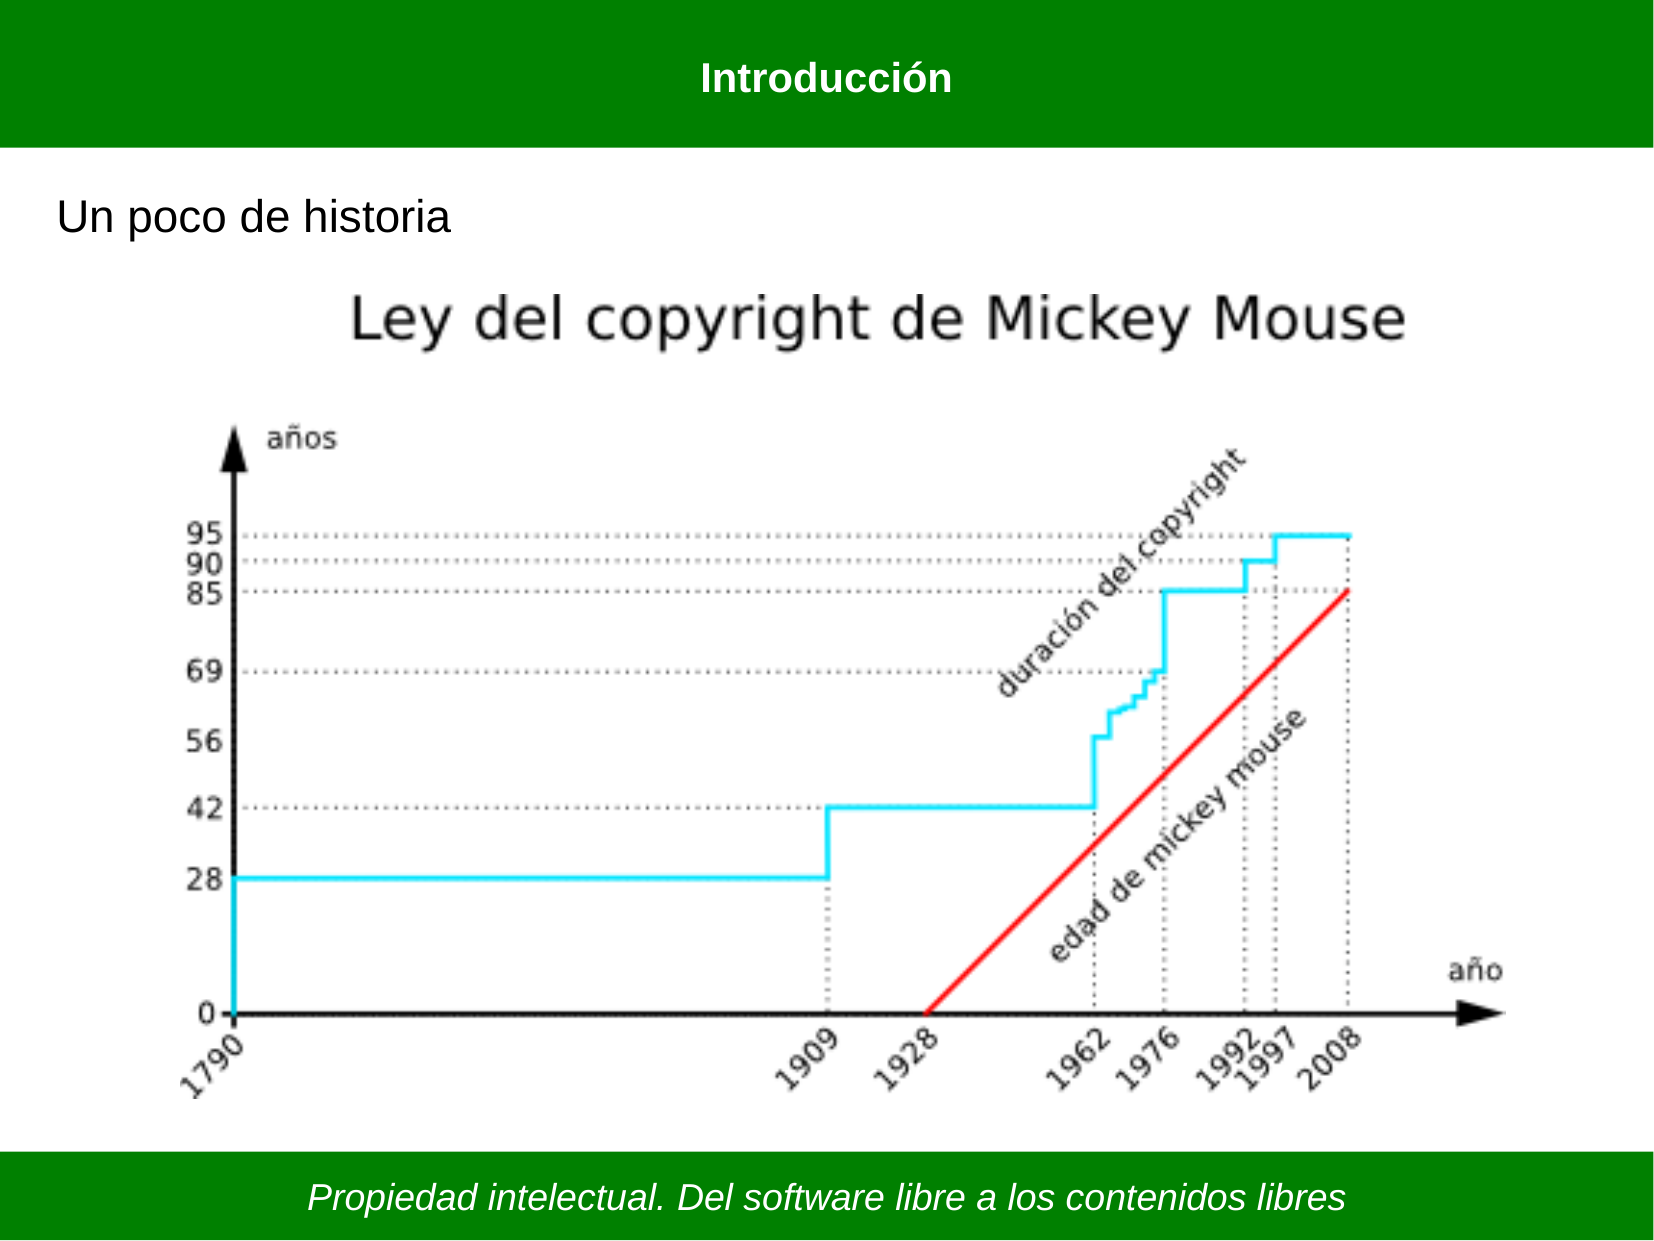

Introducción
Un poco de historia
Propiedad intelectual. Del software libre a los contenidos libres